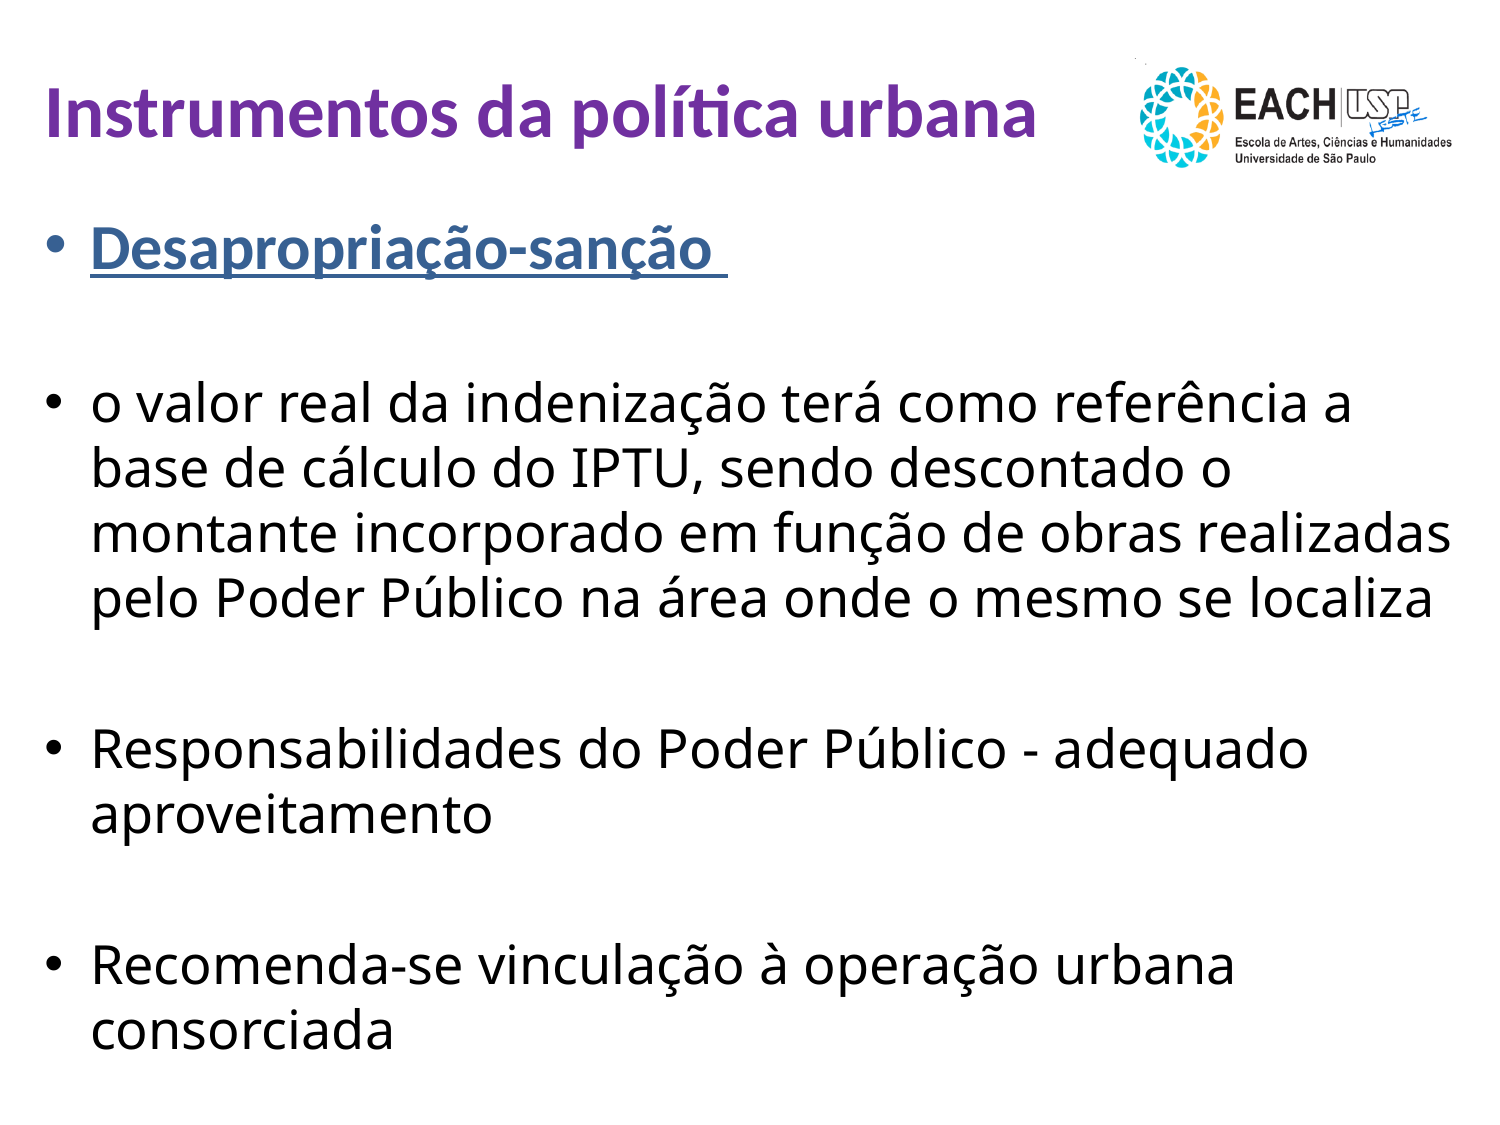

Instrumentos da política urbana
# Desapropriação-sanção
o valor real da indenização terá como referência a base de cálculo do IPTU, sendo descontado o montante incorporado em função de obras realizadas pelo Poder Público na área onde o mesmo se localiza
Responsabilidades do Poder Público - adequado aproveitamento
Recomenda-se vinculação à operação urbana consorciada